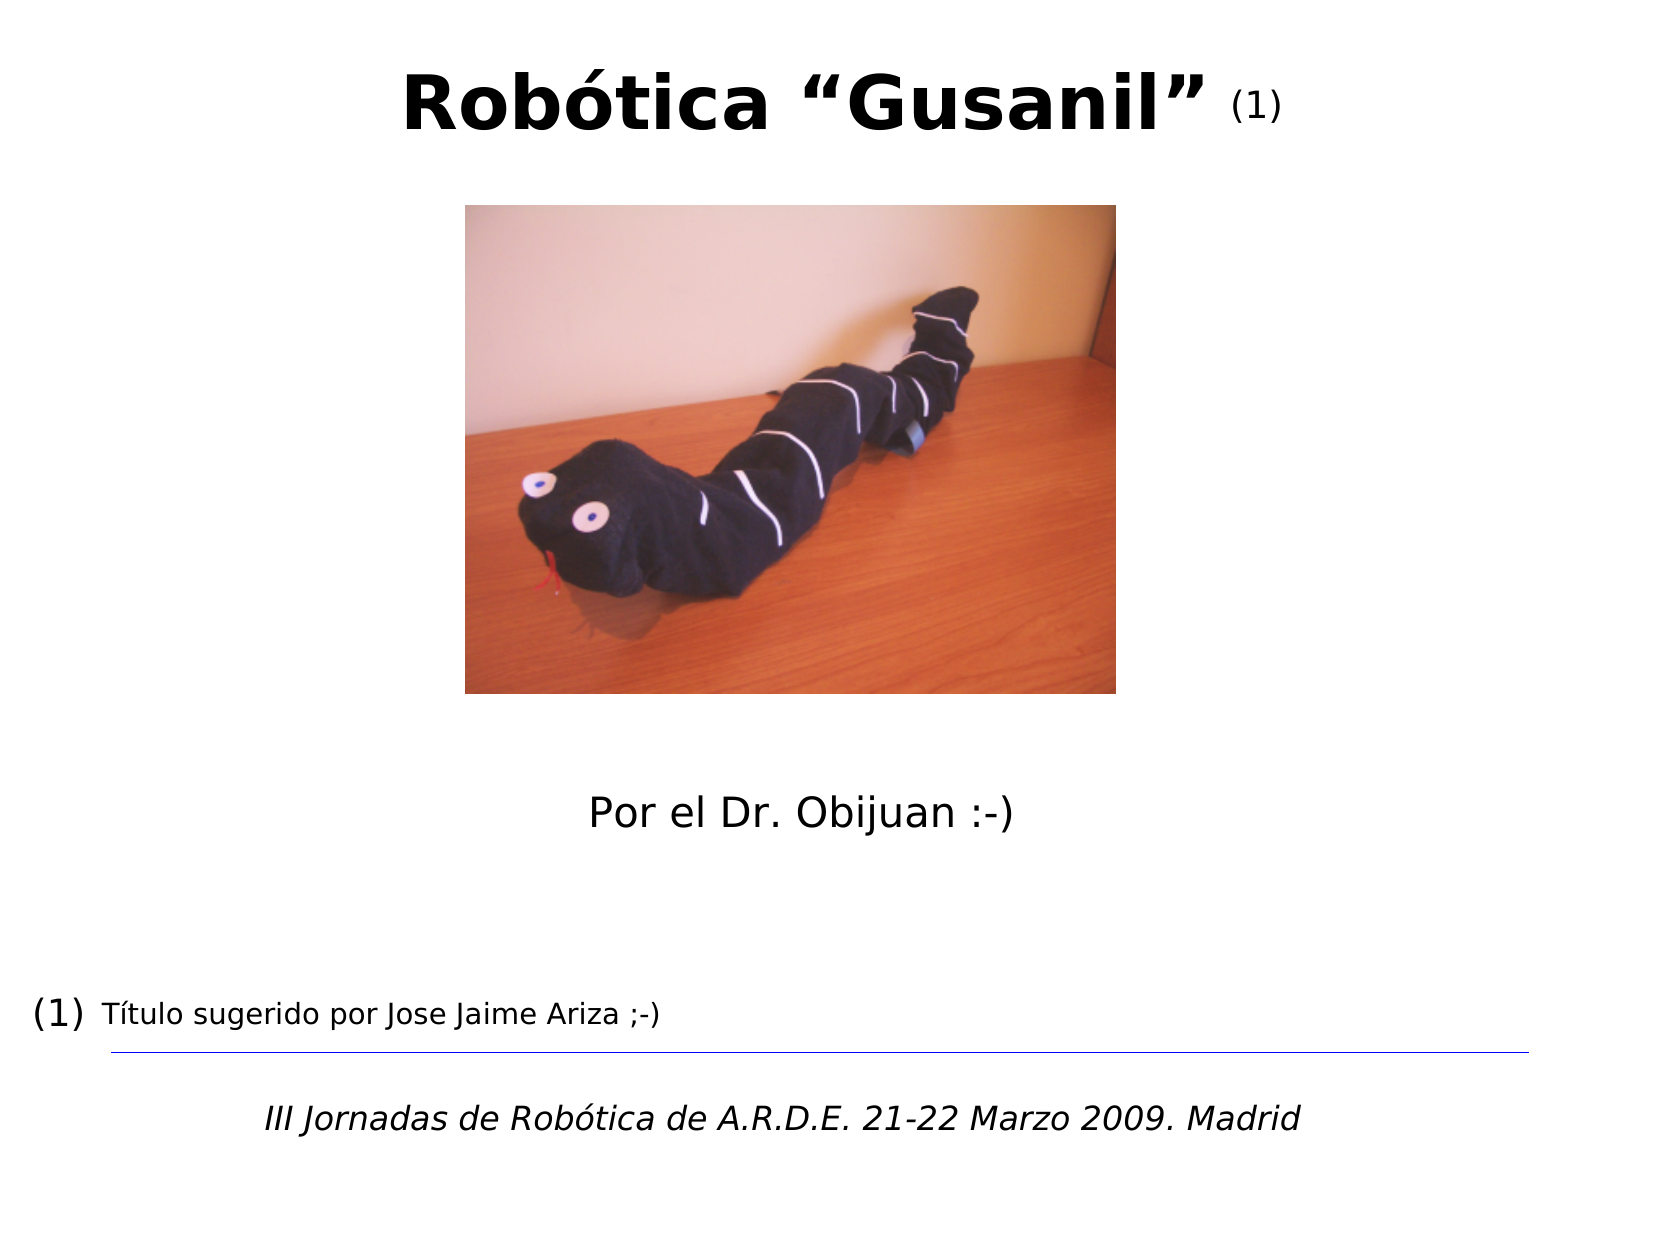

Robótica “Gusanil”
(1)
Por el Dr. Obijuan :-)
(1)
Título sugerido por Jose Jaime Ariza ;-)
III Jornadas de Robótica de A.R.D.E. 21-22 Marzo 2009. Madrid